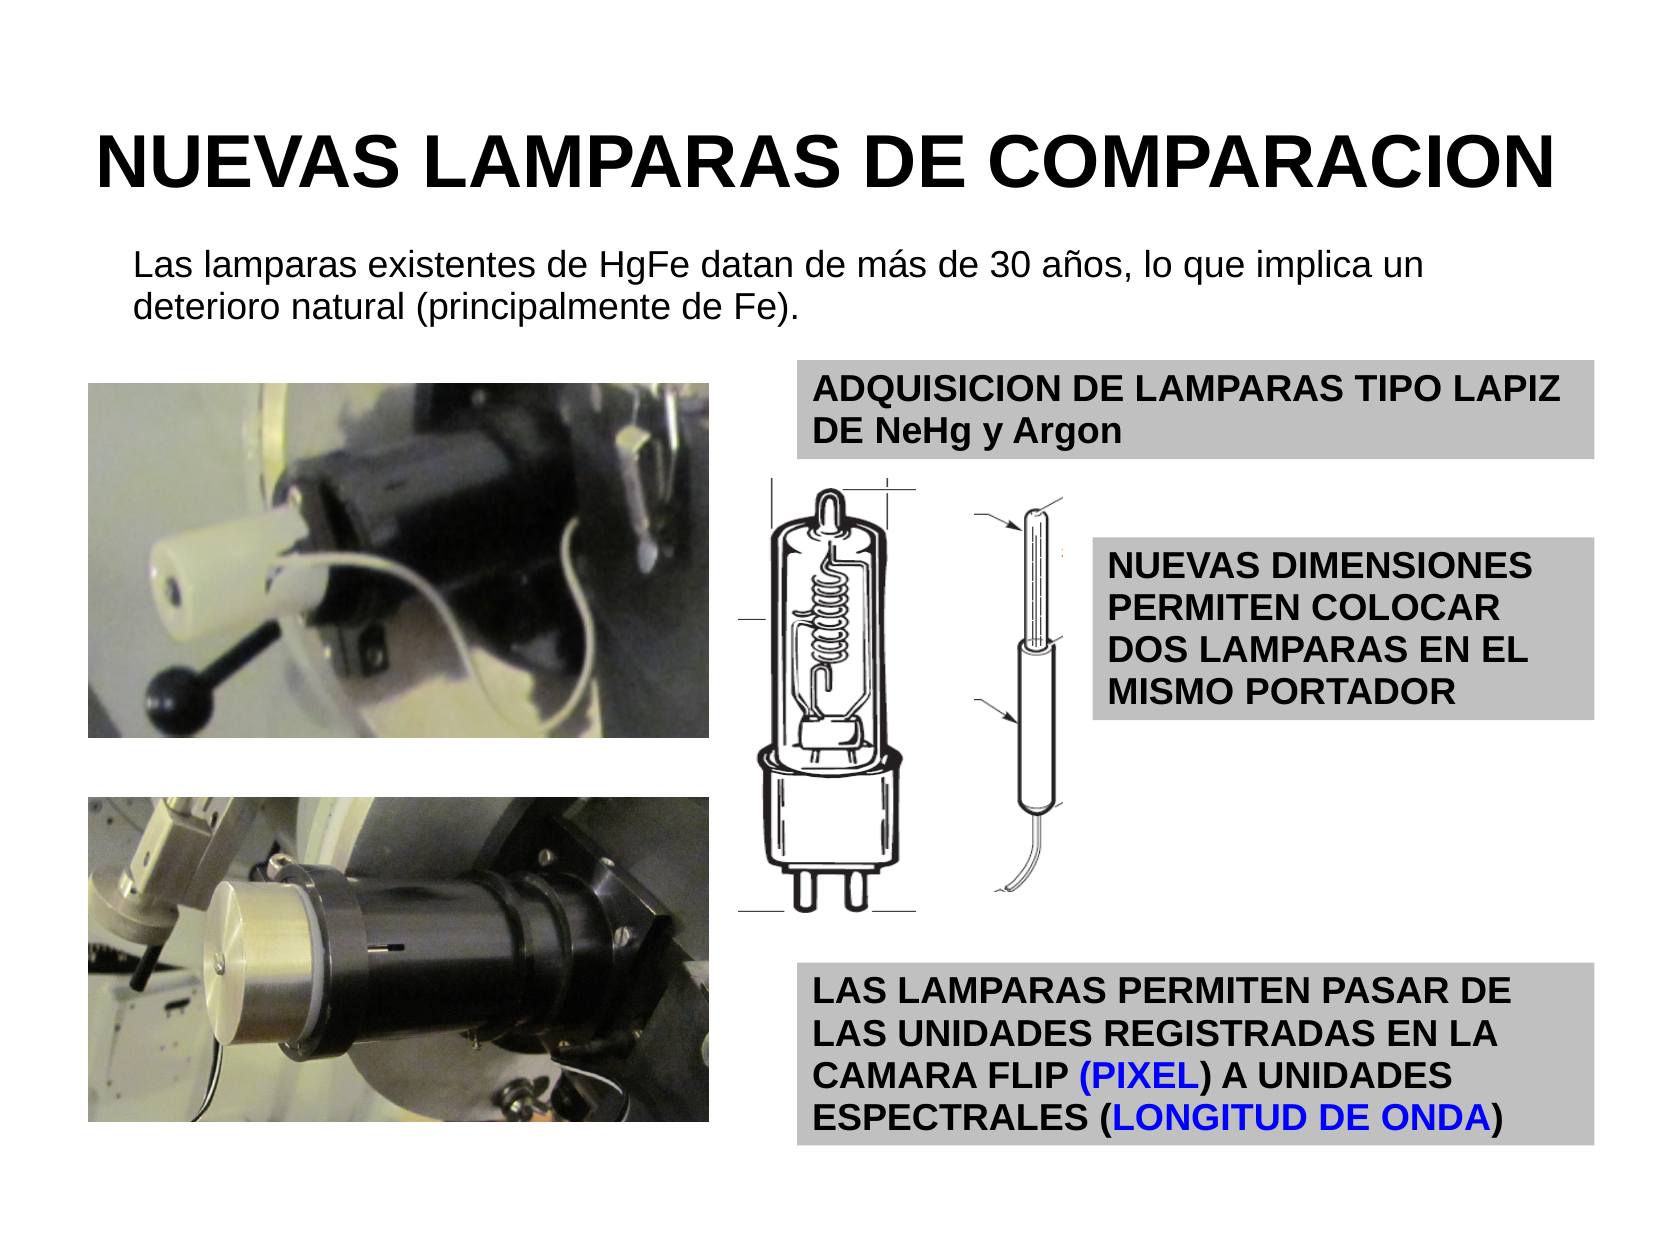

# NUEVAS LAMPARAS DE COMPARACION
Las lamparas existentes de HgFe datan de más de 30 años, lo que implica un deterioro natural (principalmente de Fe).
ADQUISICION DE LAMPARAS TIPO LAPIZ DE NeHg y Argon
NUEVAS DIMENSIONES PERMITEN COLOCAR DOS LAMPARAS EN EL MISMO PORTADOR
LAS LAMPARAS PERMITEN PASAR DE LAS UNIDADES REGISTRADAS EN LA CAMARA FLIP (PIXEL) A UNIDADES ESPECTRALES (LONGITUD DE ONDA)